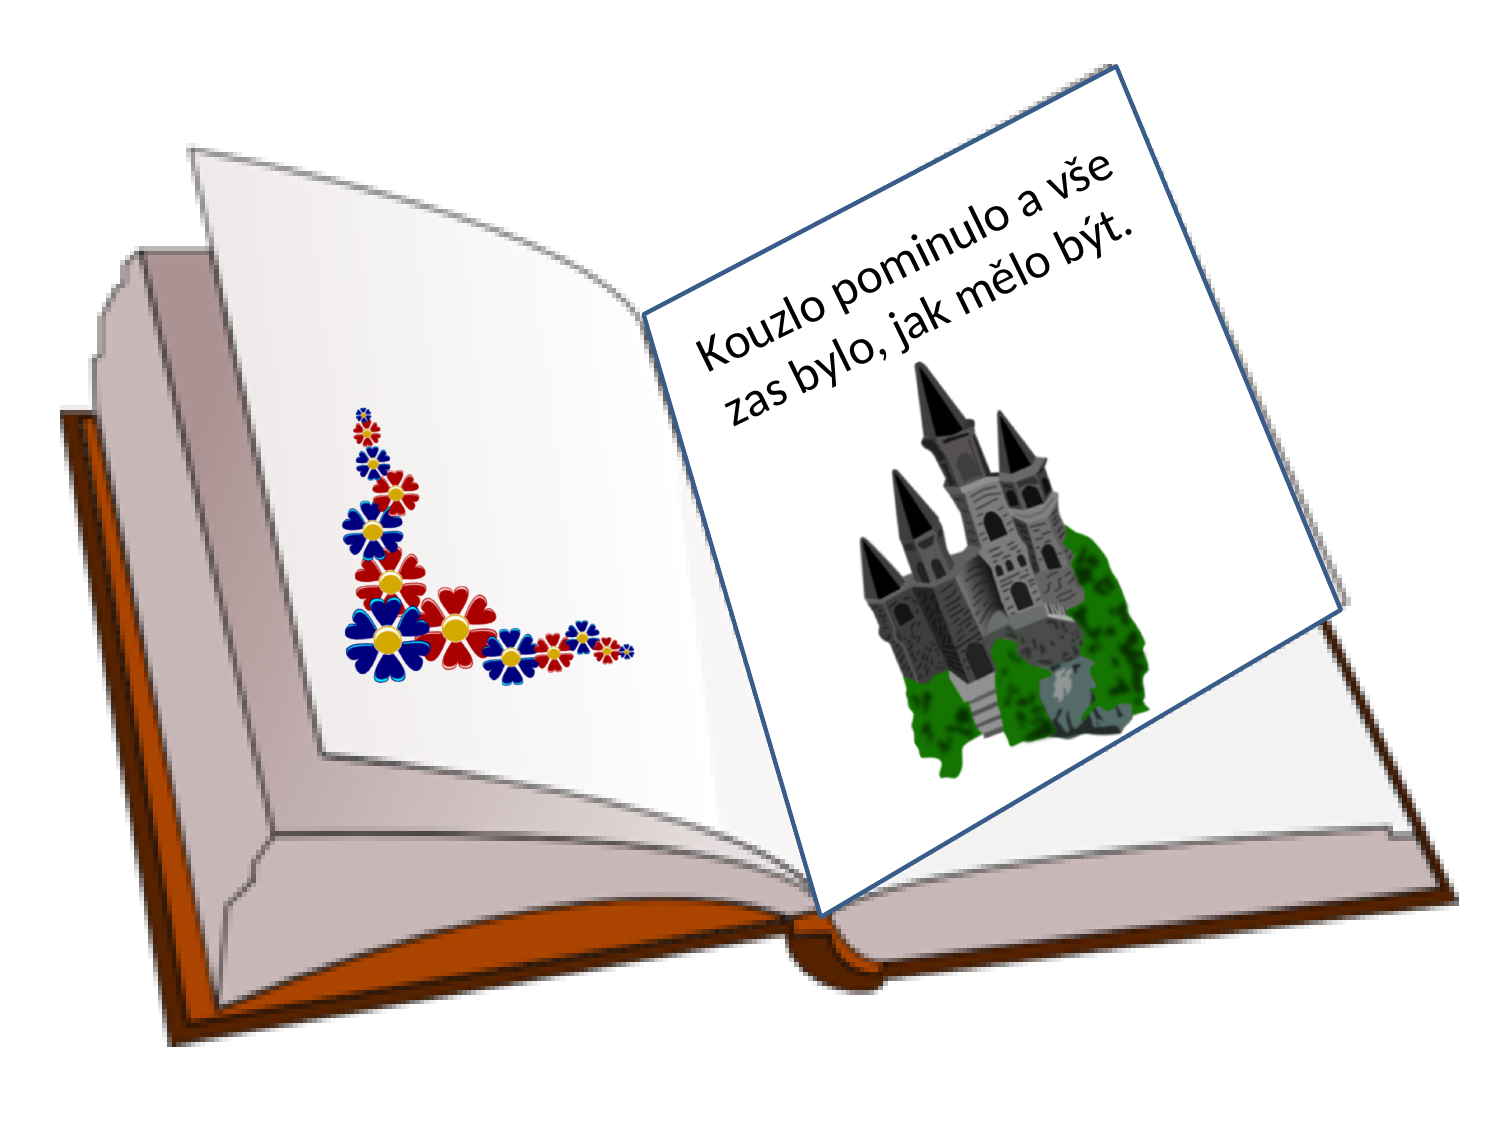

Kouzlo pominulo a vše
zas bylo, jak mělo být.